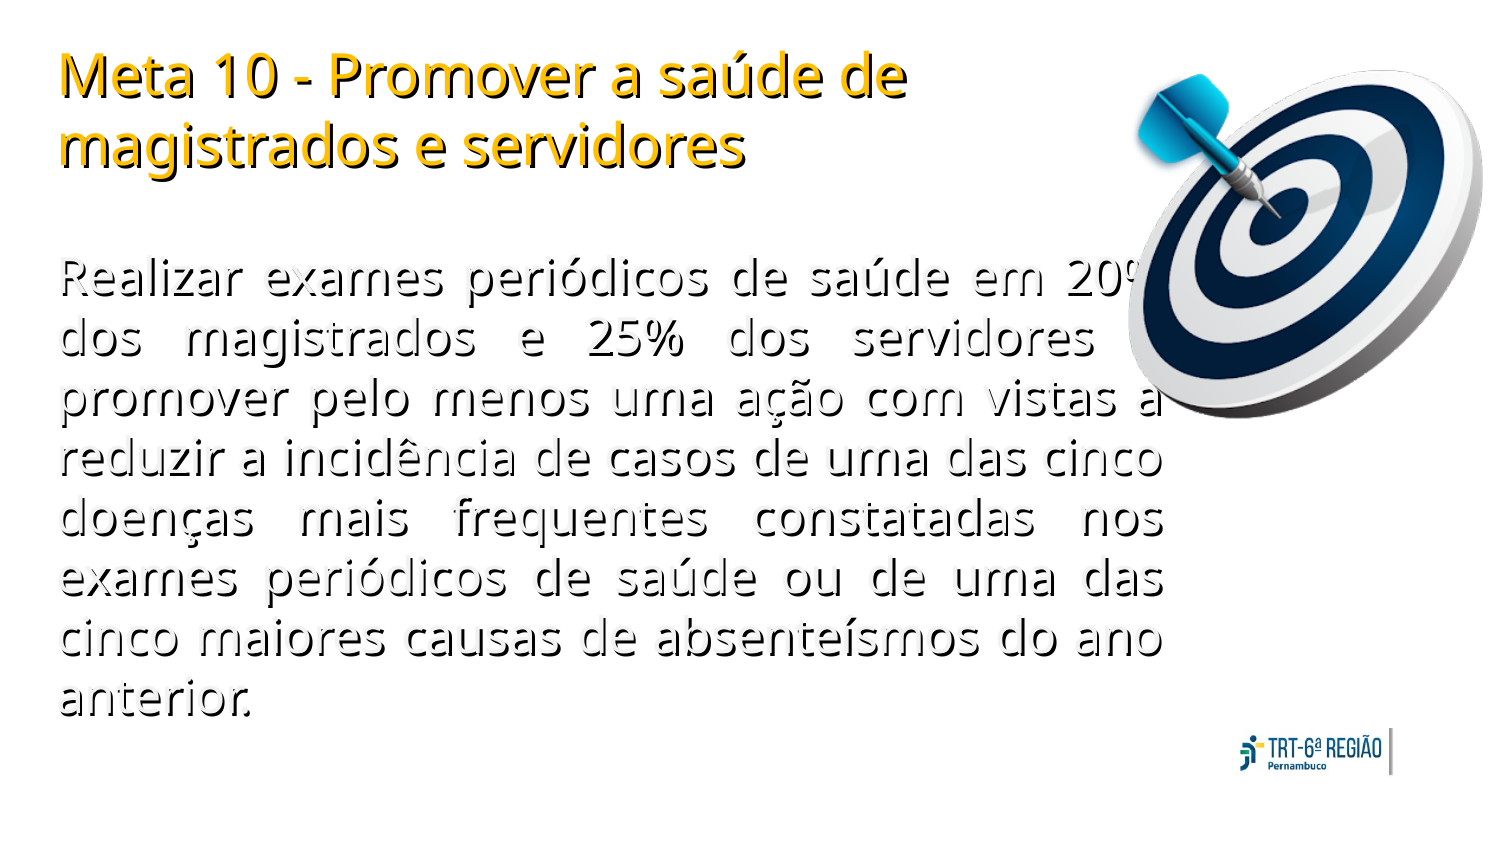

Meta 10 - Promover a saúde de magistrados e servidores
# Realizar exames periódicos de saúde em 20% dos magistrados e 25% dos servidores e promover pelo menos uma ação com vistas a reduzir a incidência de casos de uma das cinco doenças mais frequentes constatadas nos exames periódicos de saúde ou de uma das cinco maiores causas de absenteísmos do ano anterior.